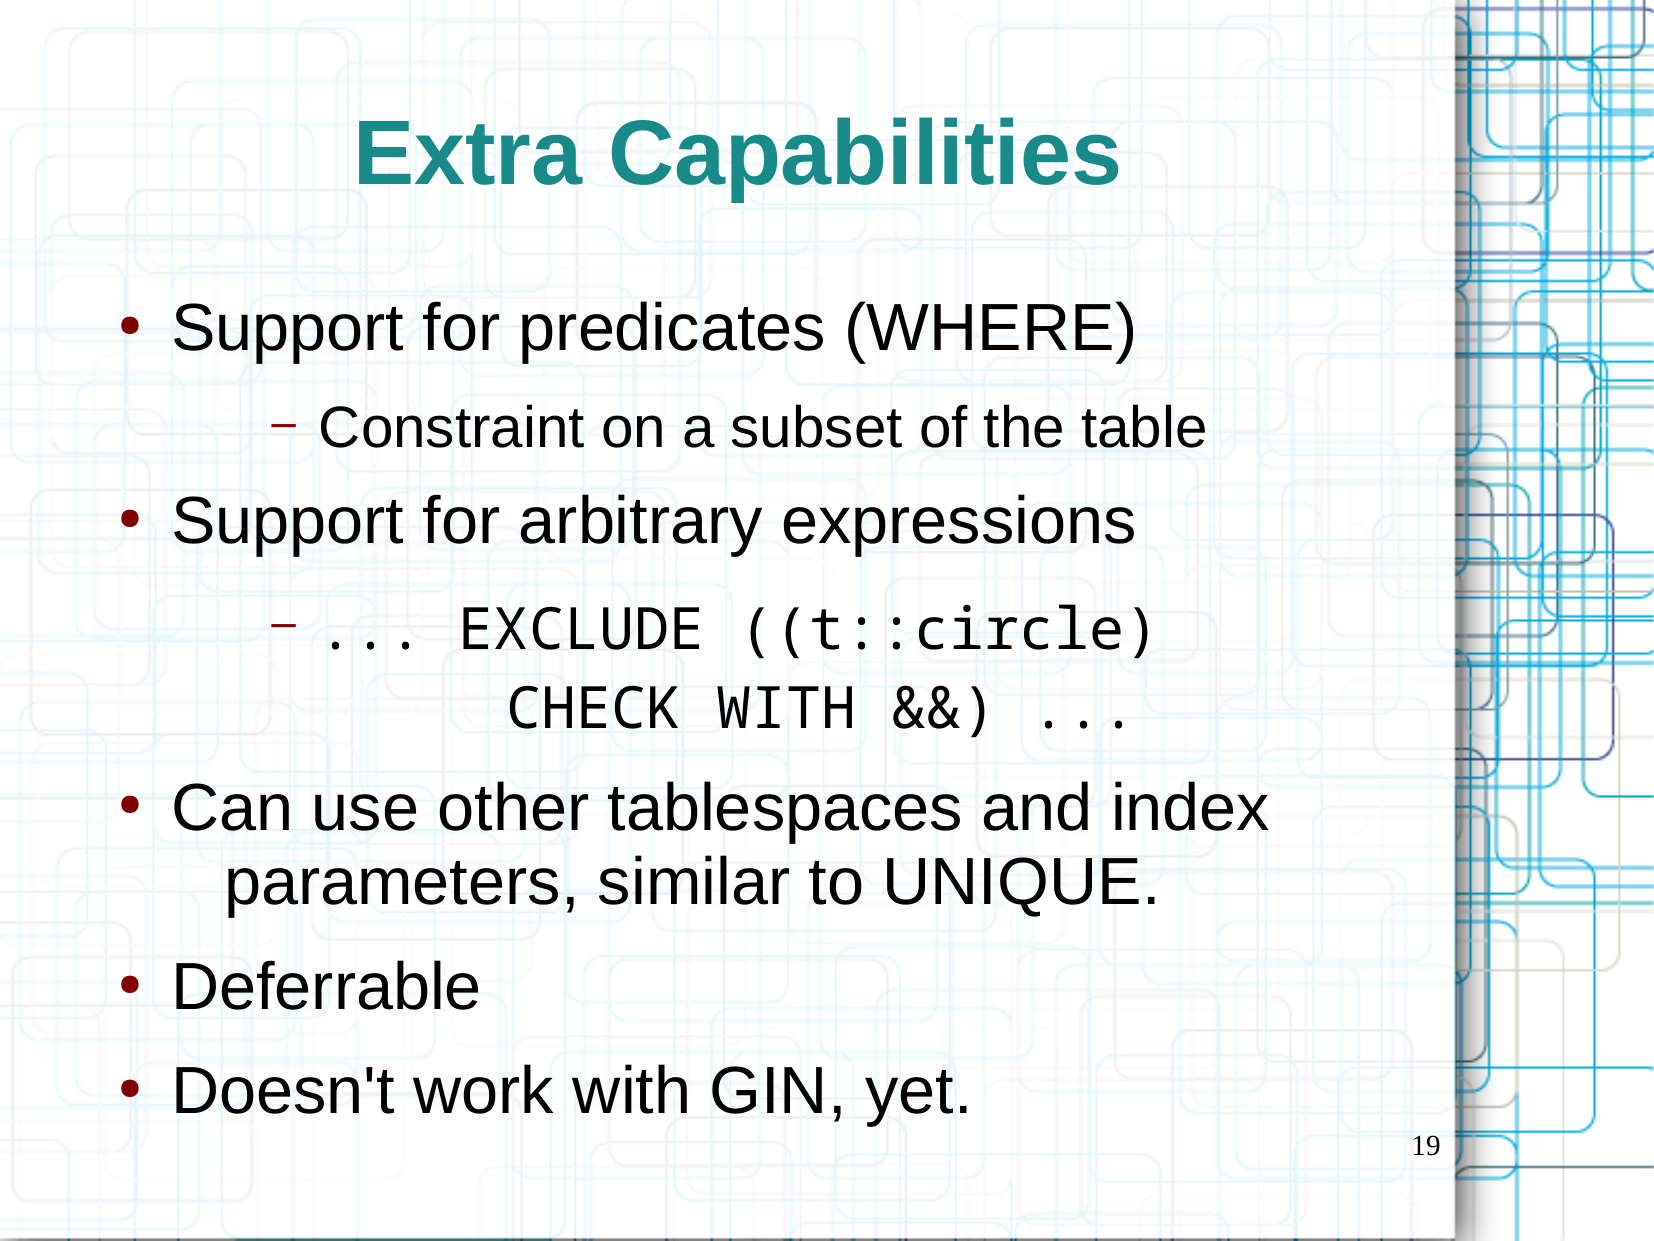

# Extra Capabilities
Support for predicates (WHERE)
Constraint on a subset of the table
Support for arbitrary expressions
... EXCLUDE ((t::circle)
 CHECK WITH &&) ...
Can use other tablespaces and index parameters, similar to UNIQUE.
Deferrable
Doesn't work with GIN, yet.
19